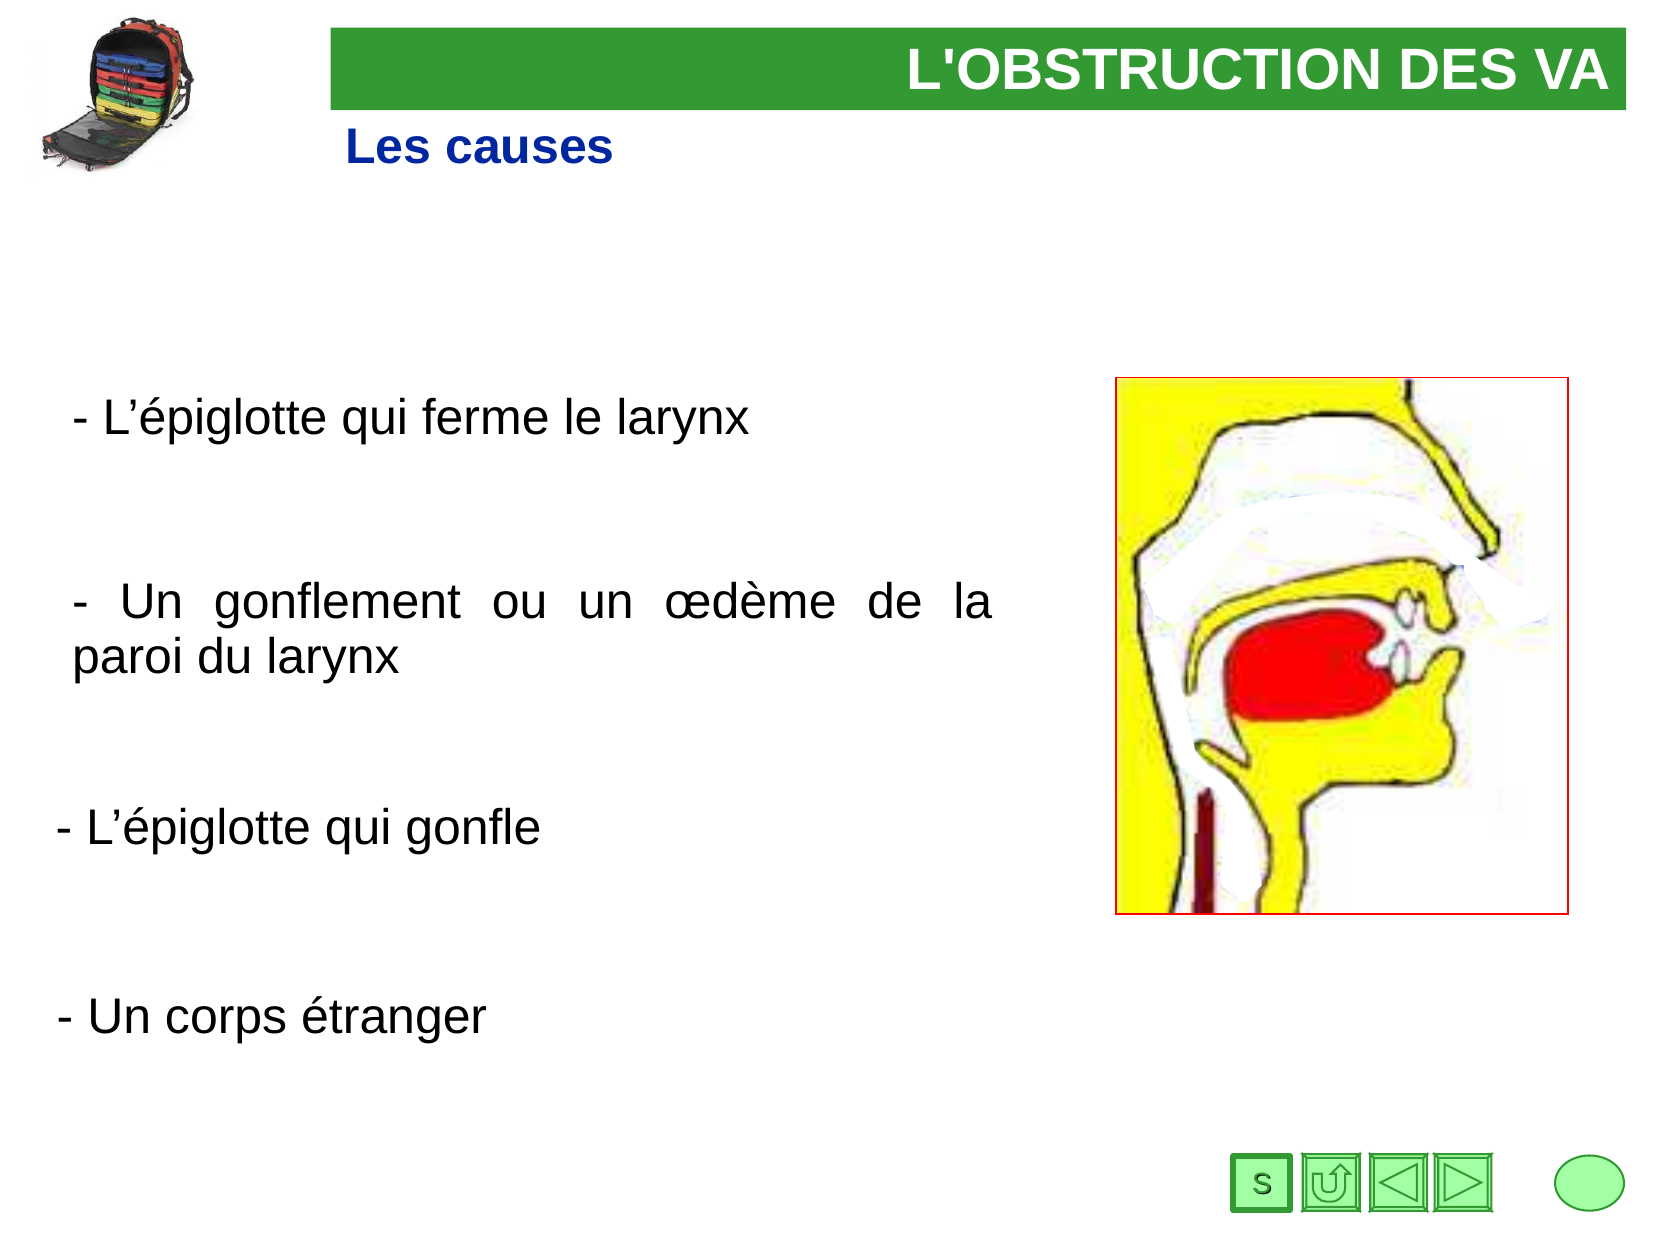

L'OBSTRUCTION DES VA
# Les causes
- L’épiglotte qui ferme le larynx
- Un gonflement ou un œdème de la paroi du larynx
- L’épiglotte qui gonfle
- Un corps étranger